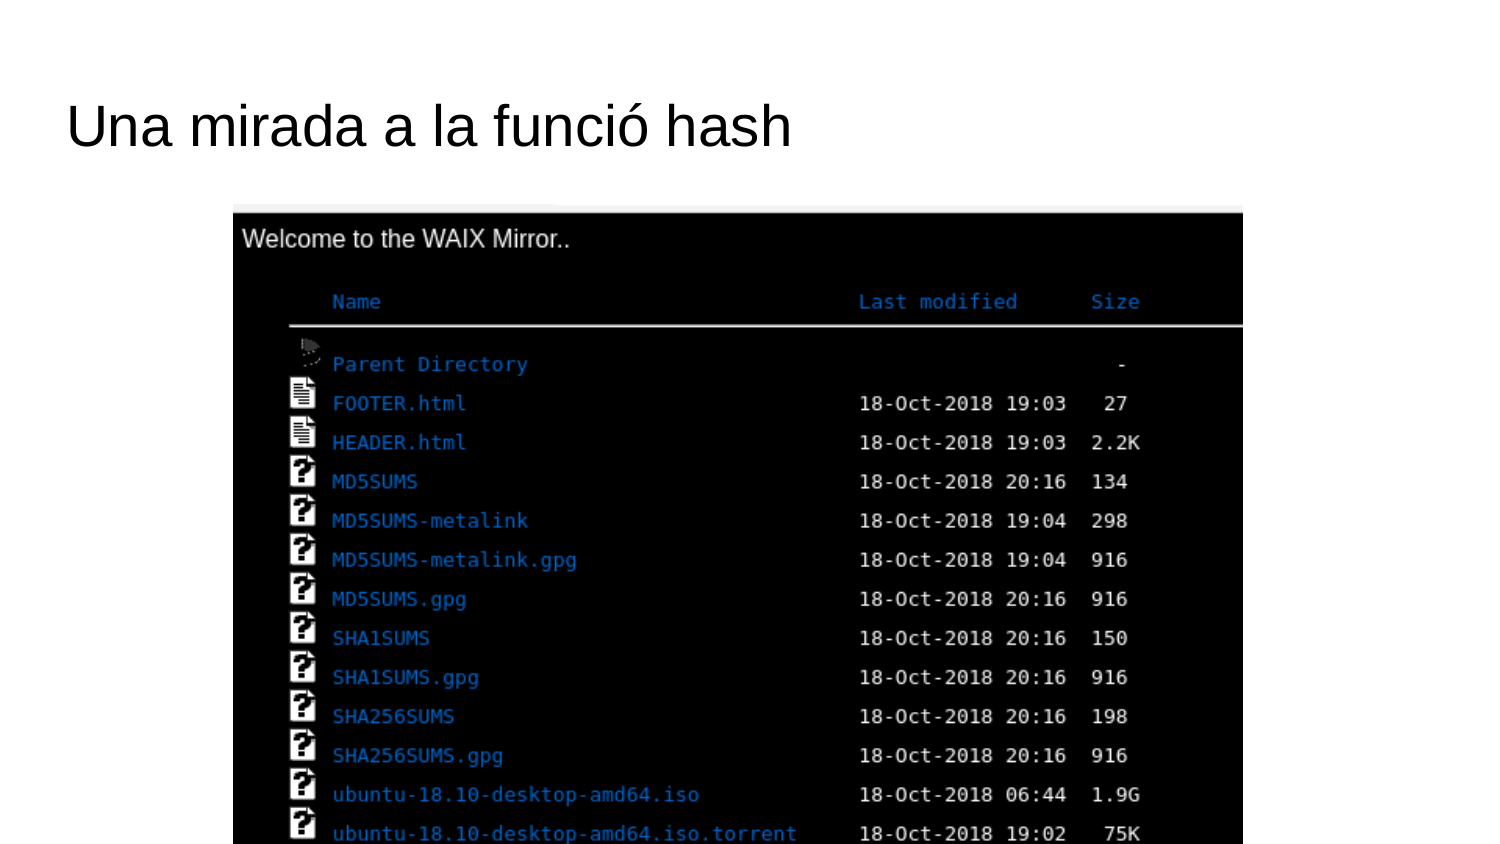

# Una mirada a la funció hash